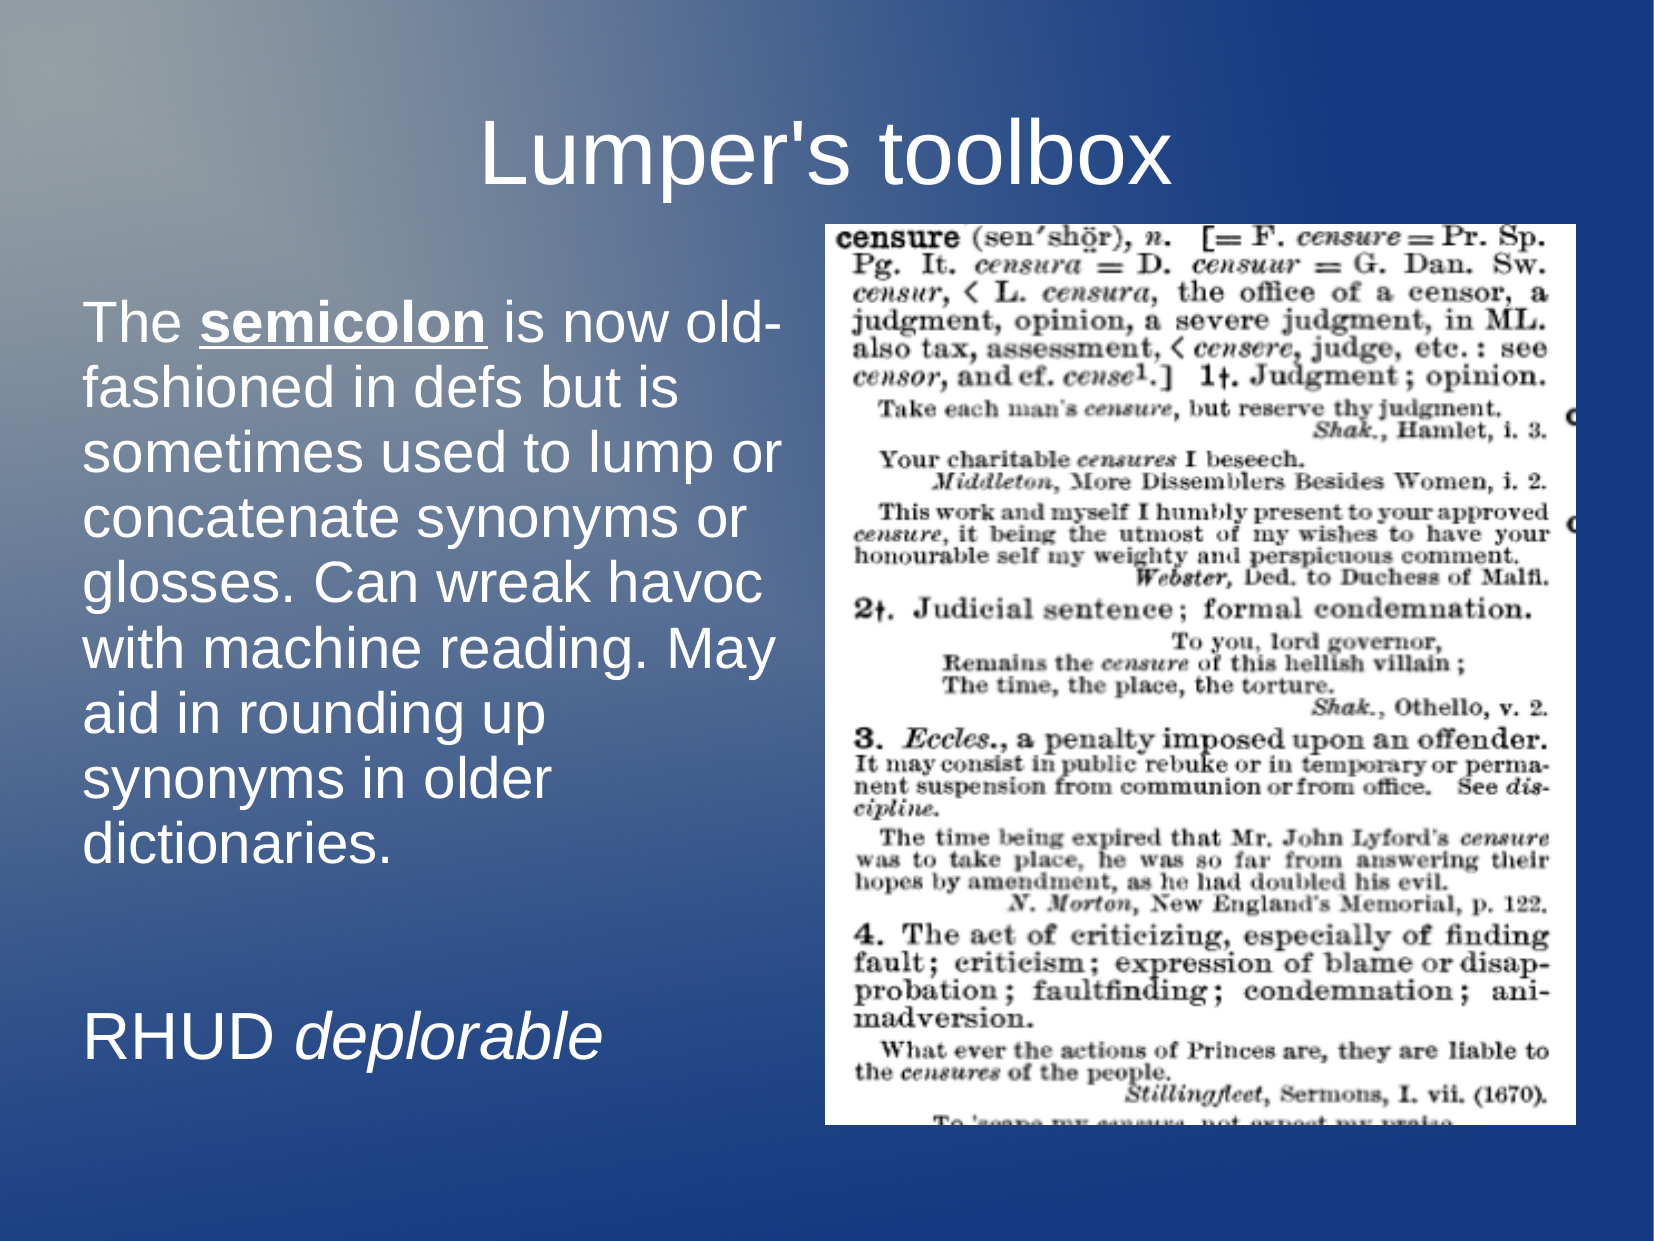

# Lumper's toolbox
The semicolon is now old-fashioned in defs but is sometimes used to lump or concatenate synonyms or glosses. Can wreak havoc with machine reading. May aid in rounding up synonyms in older dictionaries.
RHUD deplorable